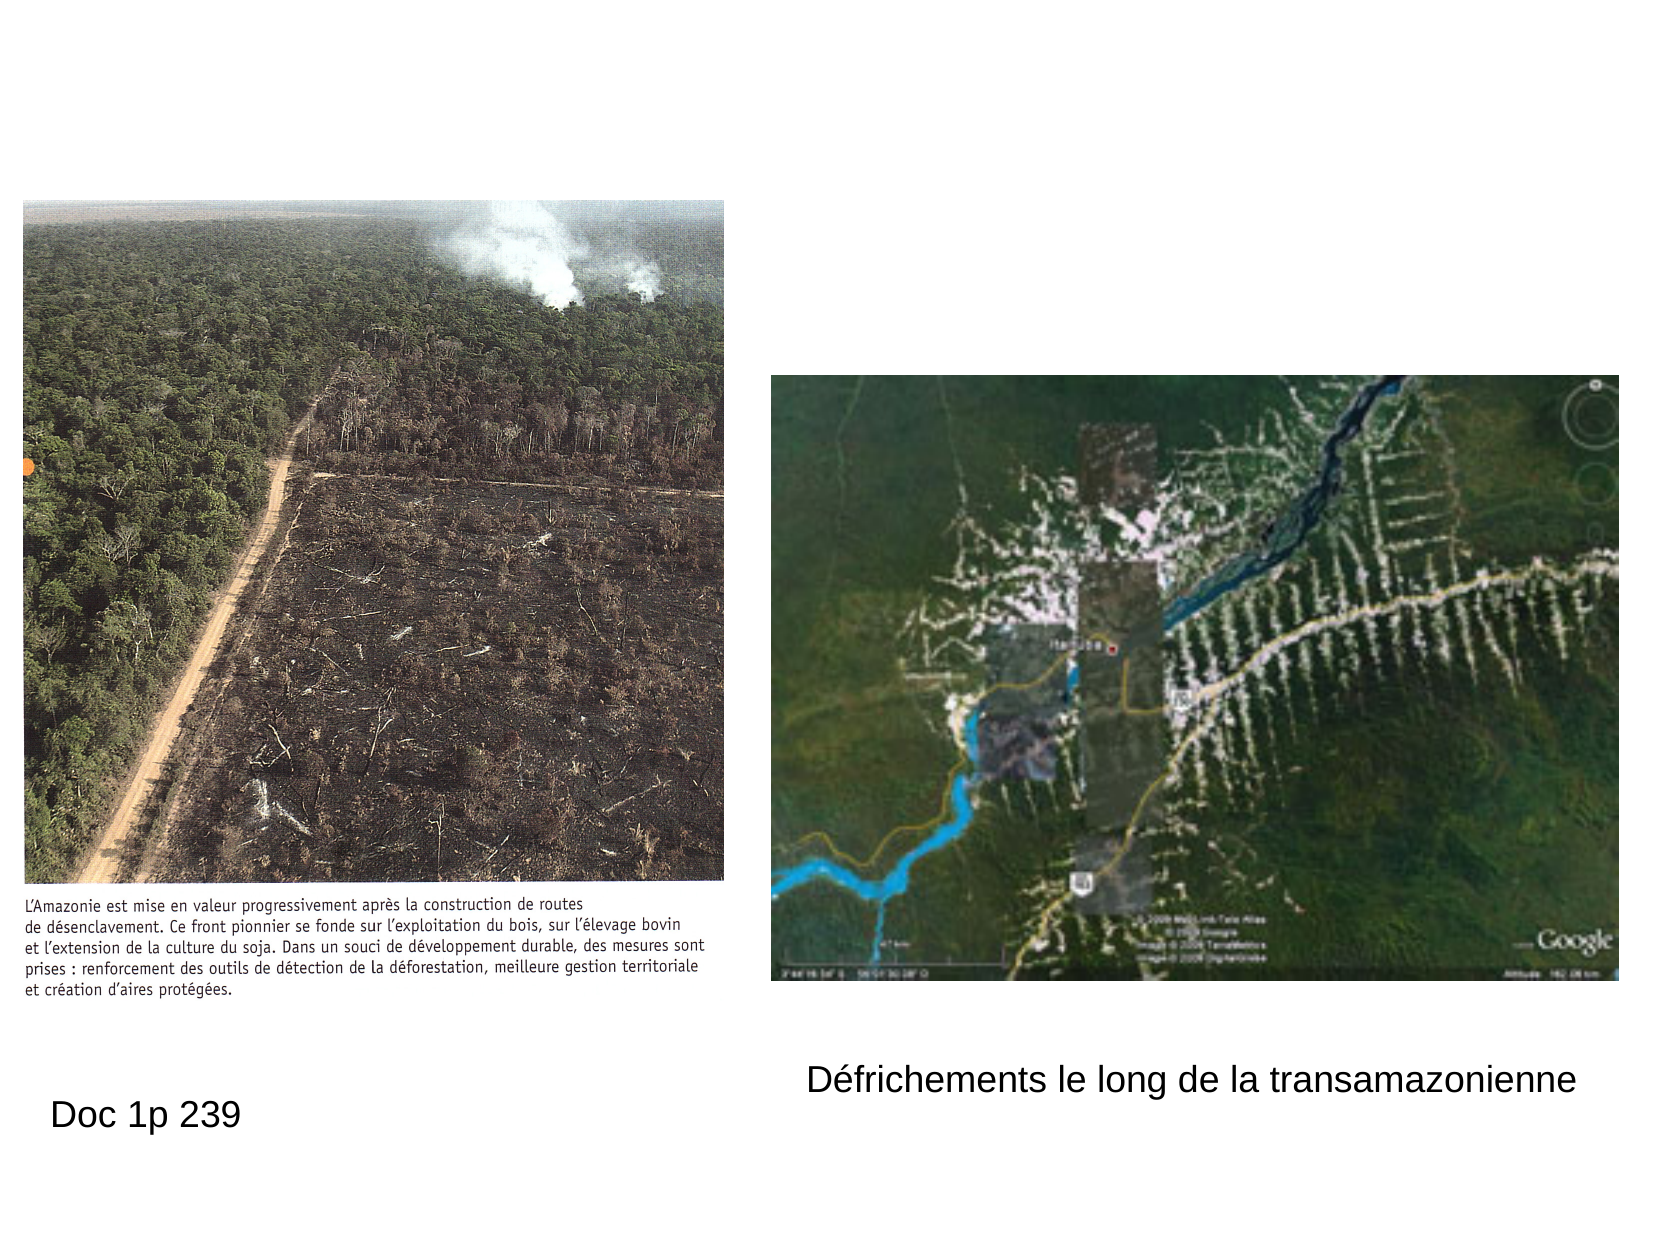

Défrichements le long de la transamazonienne
Doc 1p 239